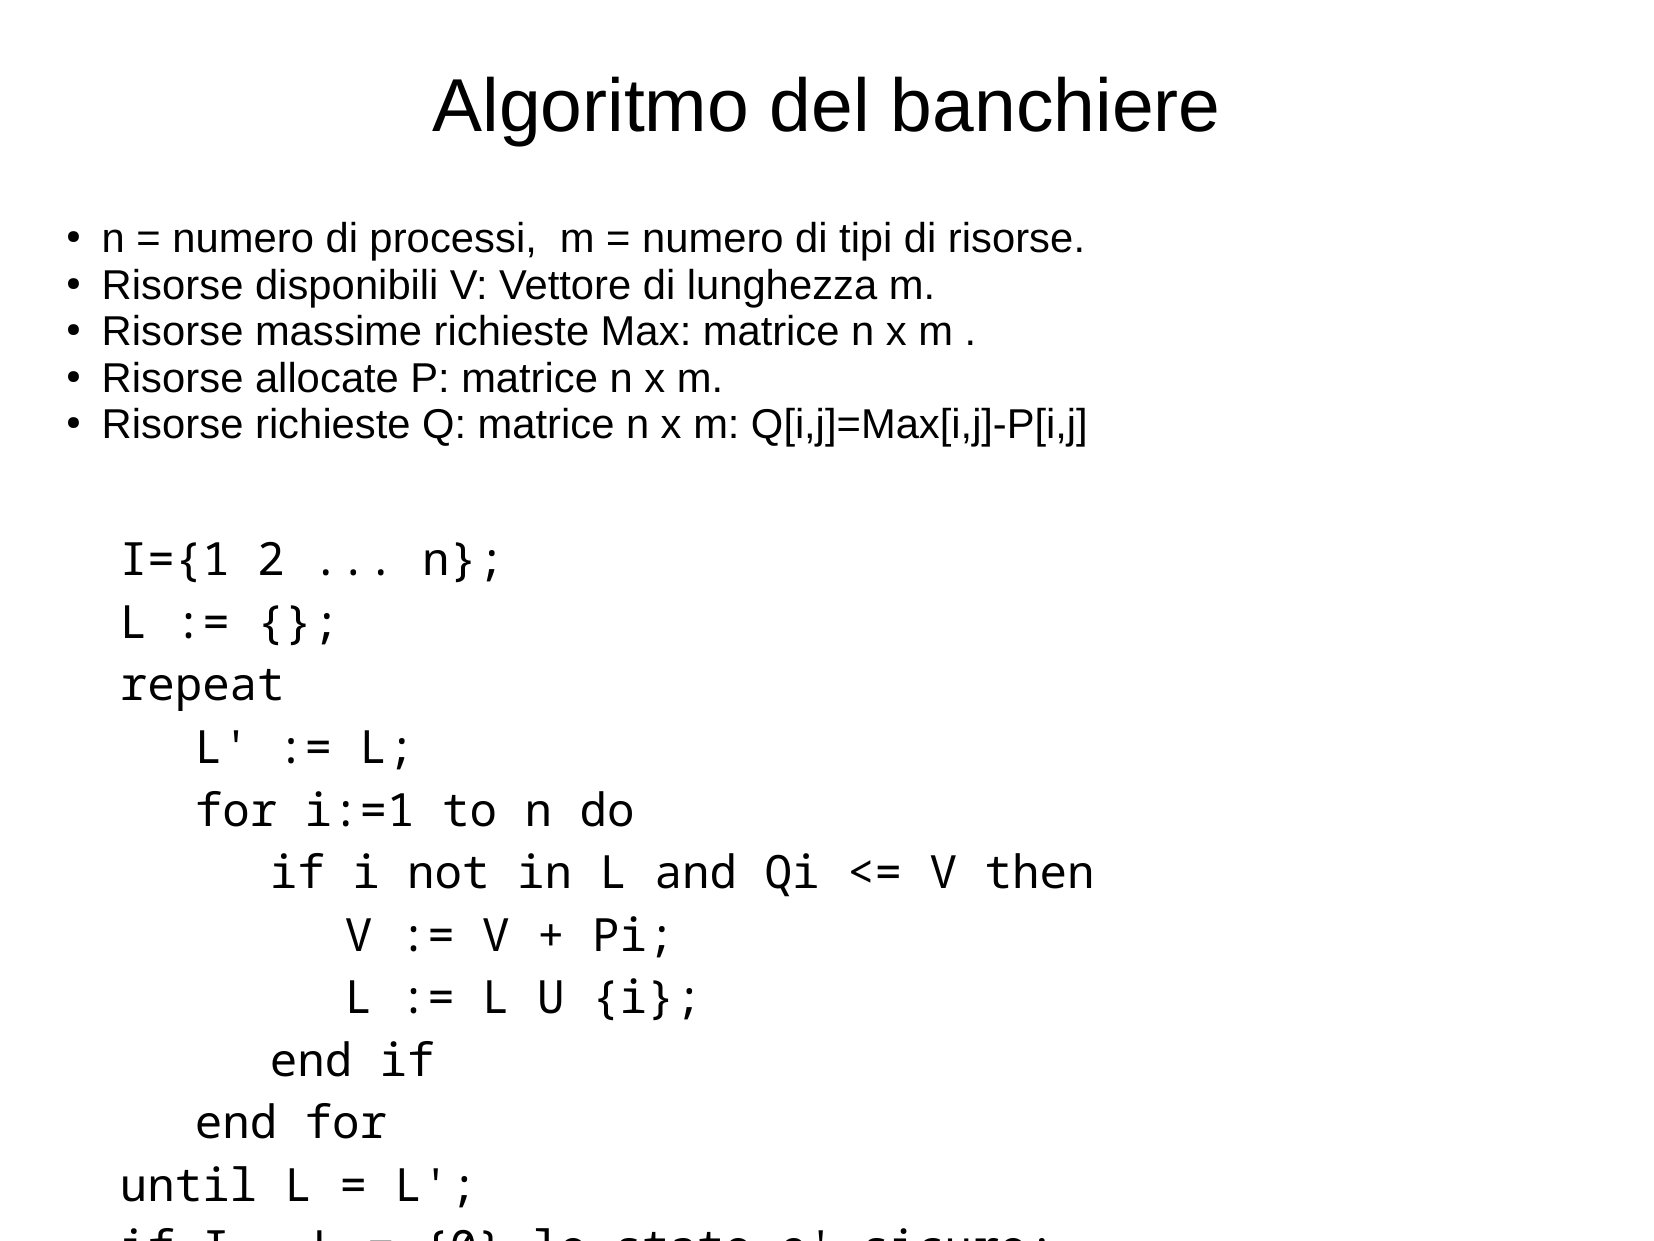

# Algoritmo del banchiere
n = numero di processi, m = numero di tipi di risorse.
Risorse disponibili V: Vettore di lunghezza m.
Risorse massime richieste Max: matrice n x m .
Risorse allocate P: matrice n x m.
Risorse richieste Q: matrice n x m: Q[i,j]=Max[i,j]-P[i,j]
I={1 2 ... n};
L := {};
repeat
	L' := L;
	for i:=1 to n do
		if i not in L and Qi <= V then
			V := V + Pi;
			L := L U {i};
		end if
	end for
until L = L';
if I - L = {0} lo stato e' sicuro;